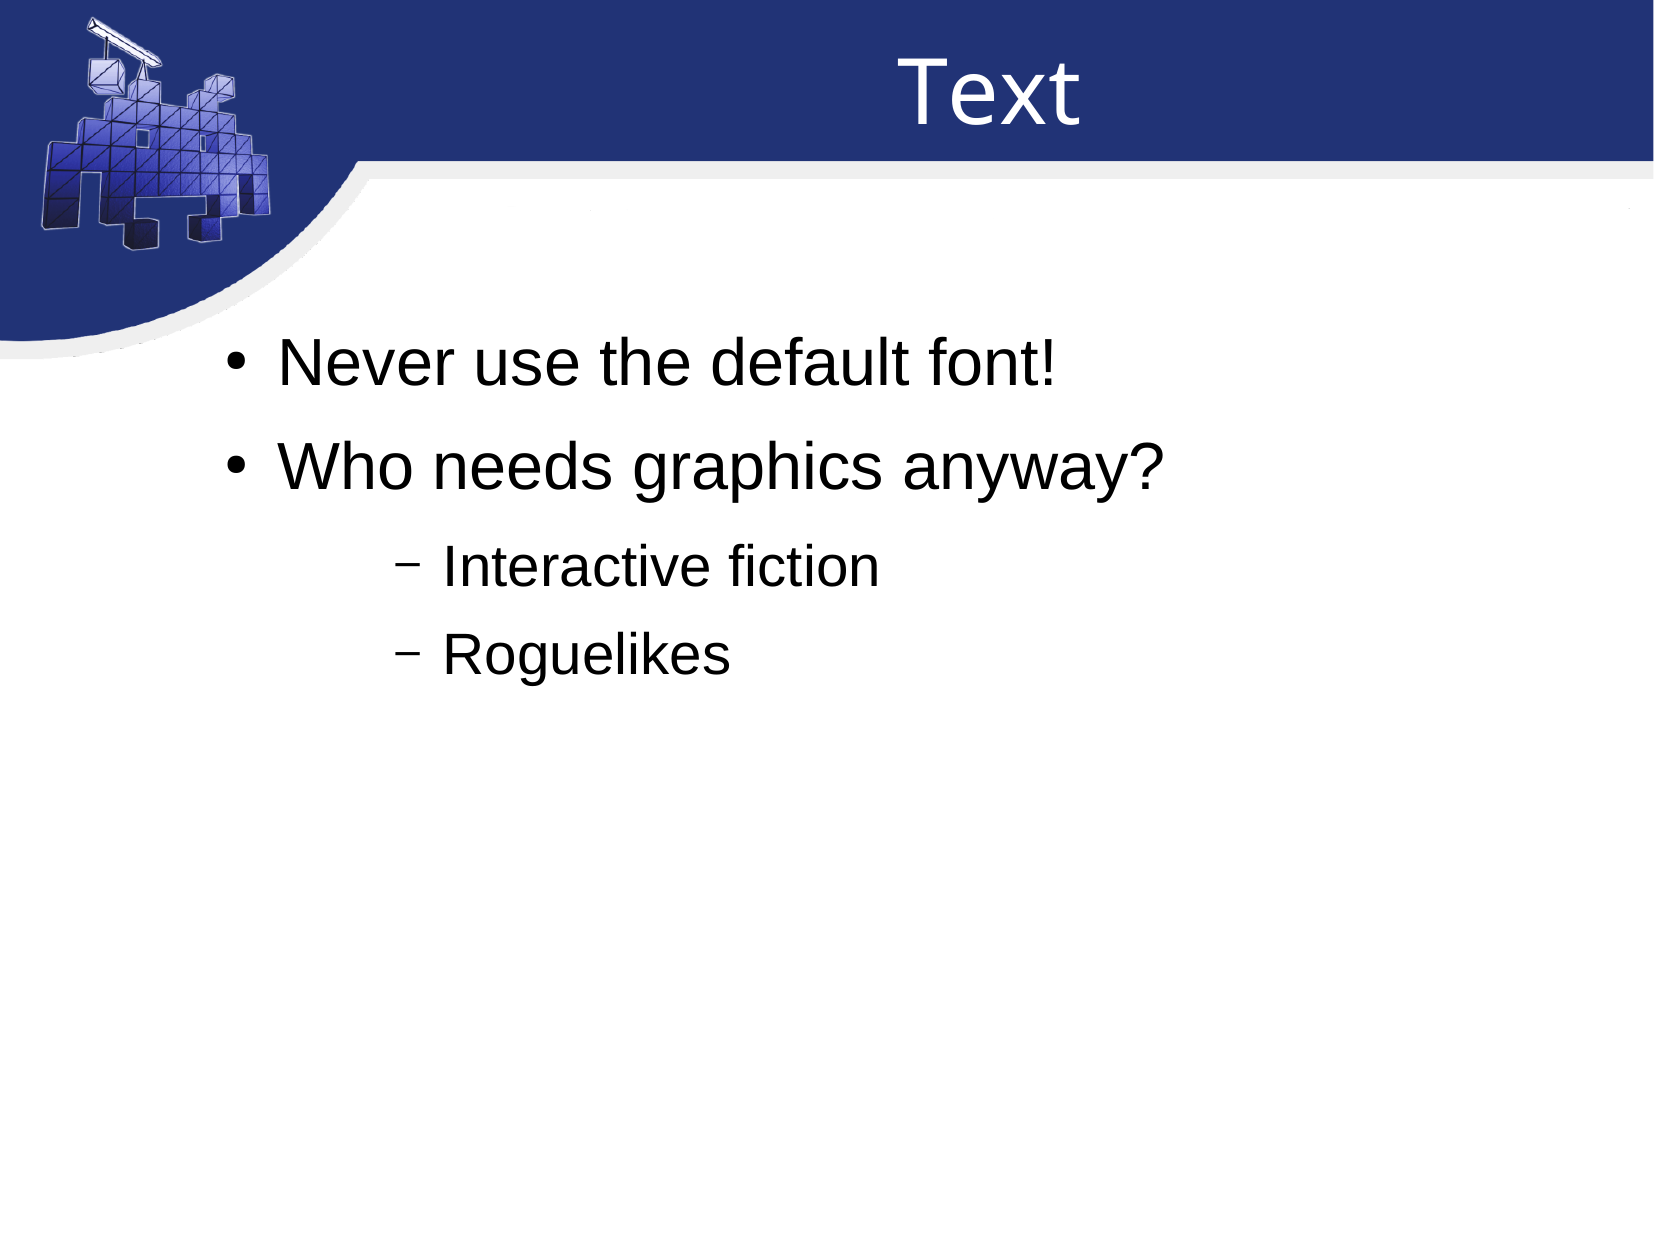

# Text
Never use the default font!
Who needs graphics anyway?
Interactive fiction
Roguelikes